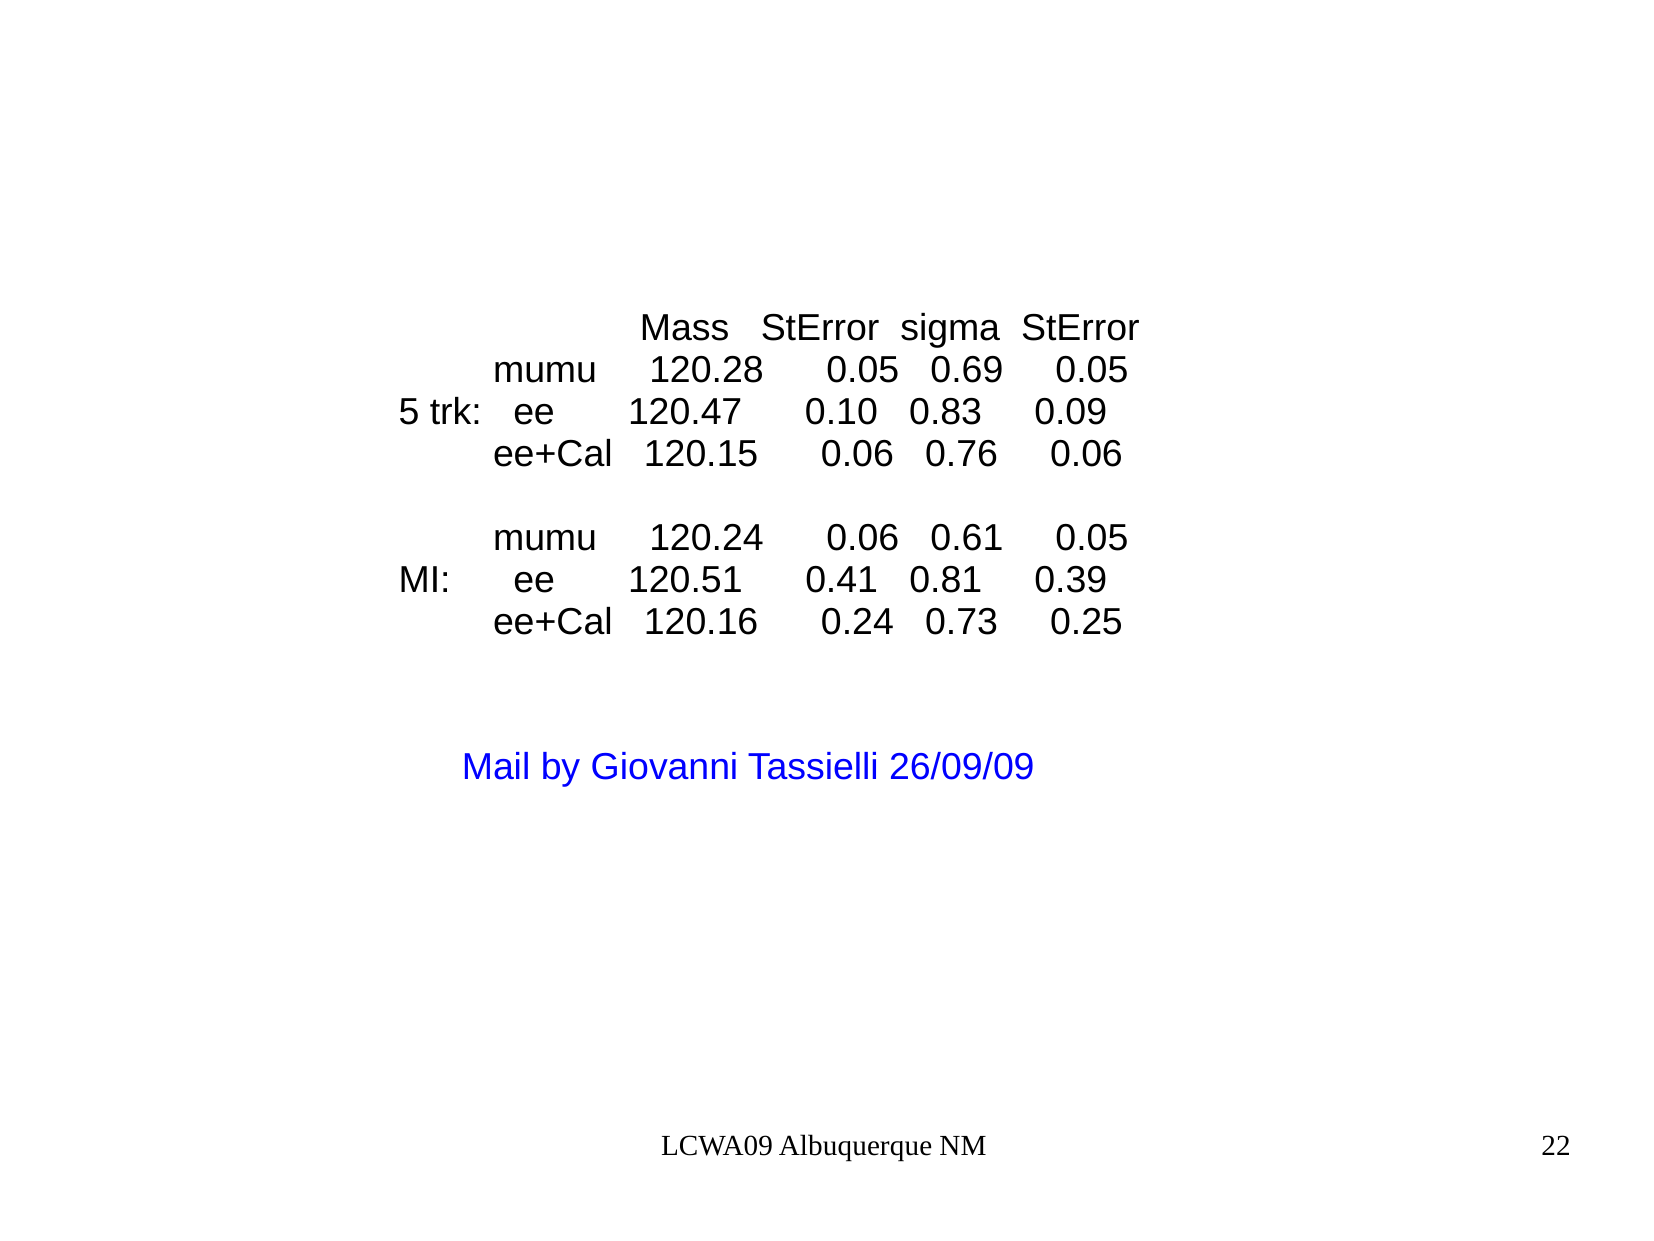

Mass StError sigma StError
 mumu 120.28 0.05 0.69 0.05
5 trk: ee 120.47 0.10 0.83 0.09
 ee+Cal 120.15 0.06 0.76 0.06
 mumu 120.24 0.06 0.61 0.05
MI: ee 120.51 0.41 0.81 0.39
 ee+Cal 120.16 0.24 0.73 0.25
Mail by Giovanni Tassielli 26/09/09
LCWA09 albuquerque NM
22